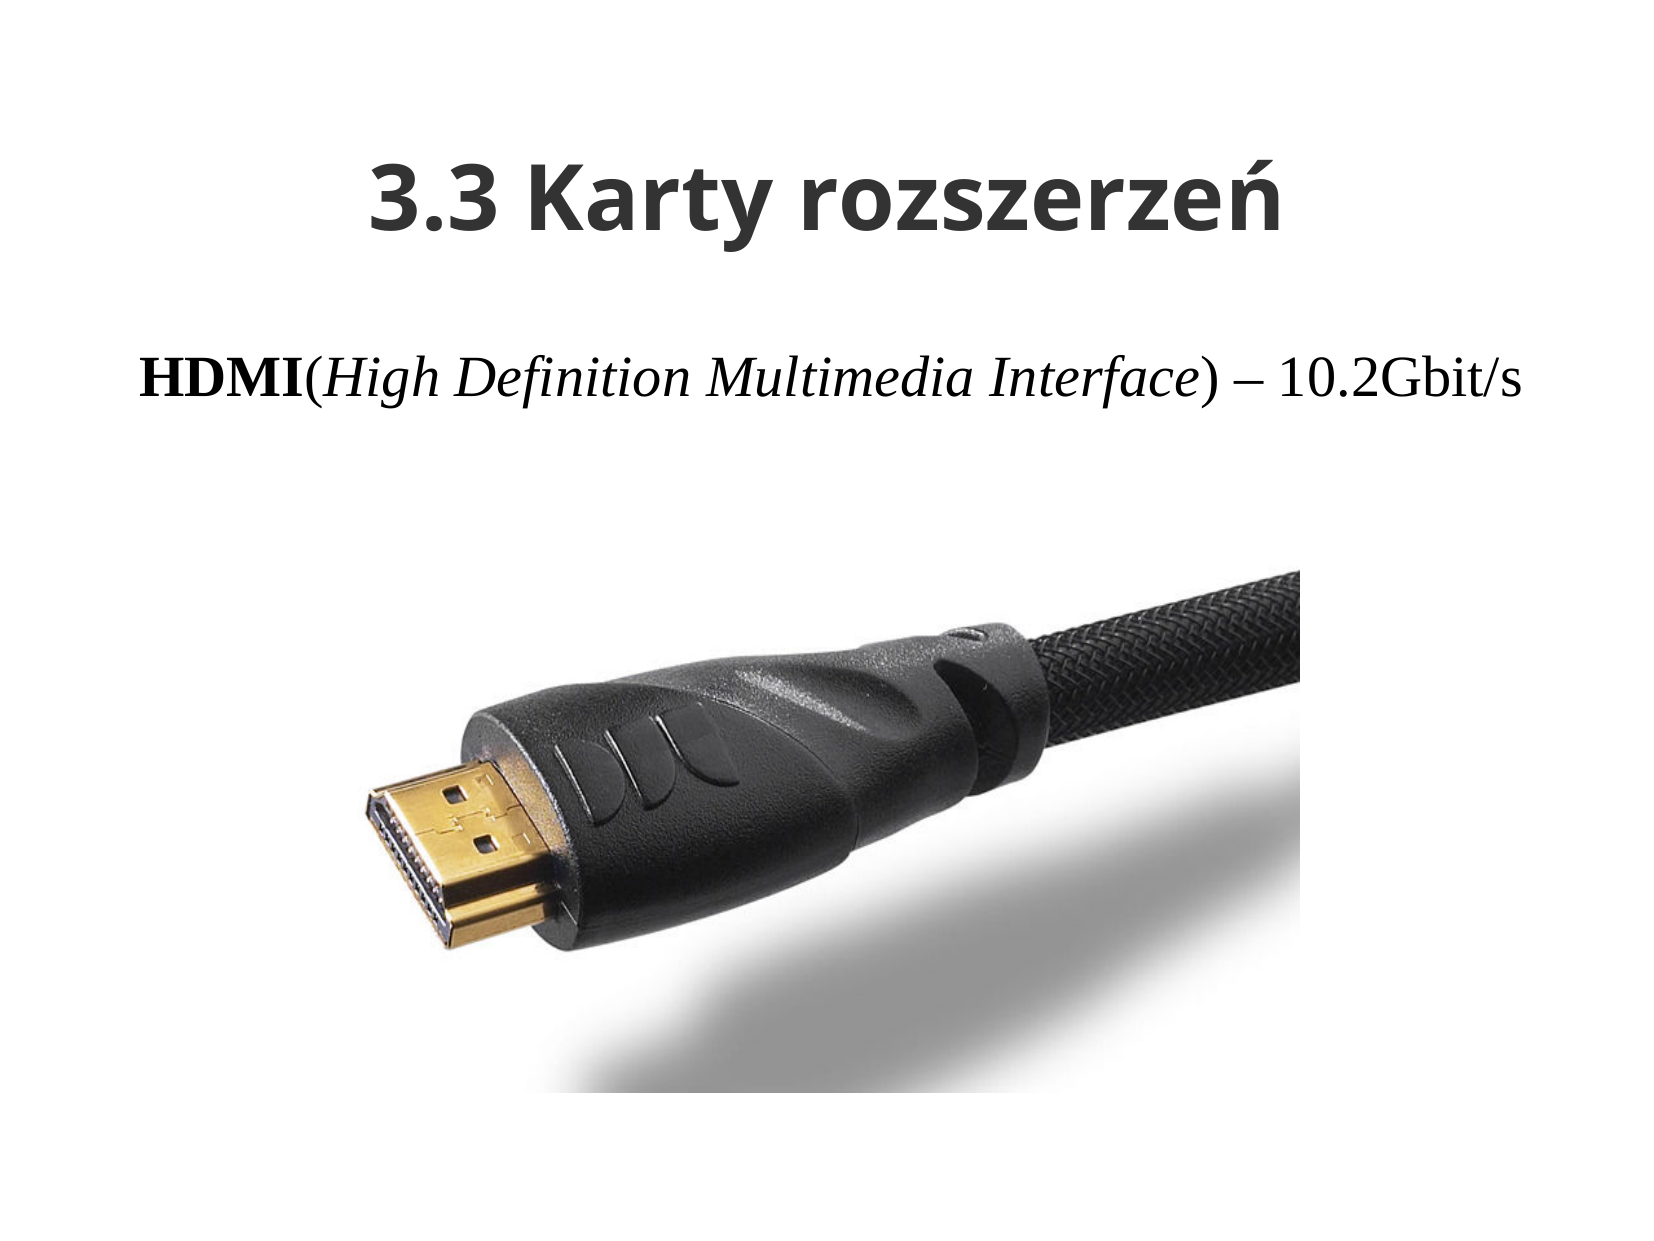

# 3.3 Karty rozszerzeń
HDMI(High Definition Multimedia Interface) – 10.2Gbit/s